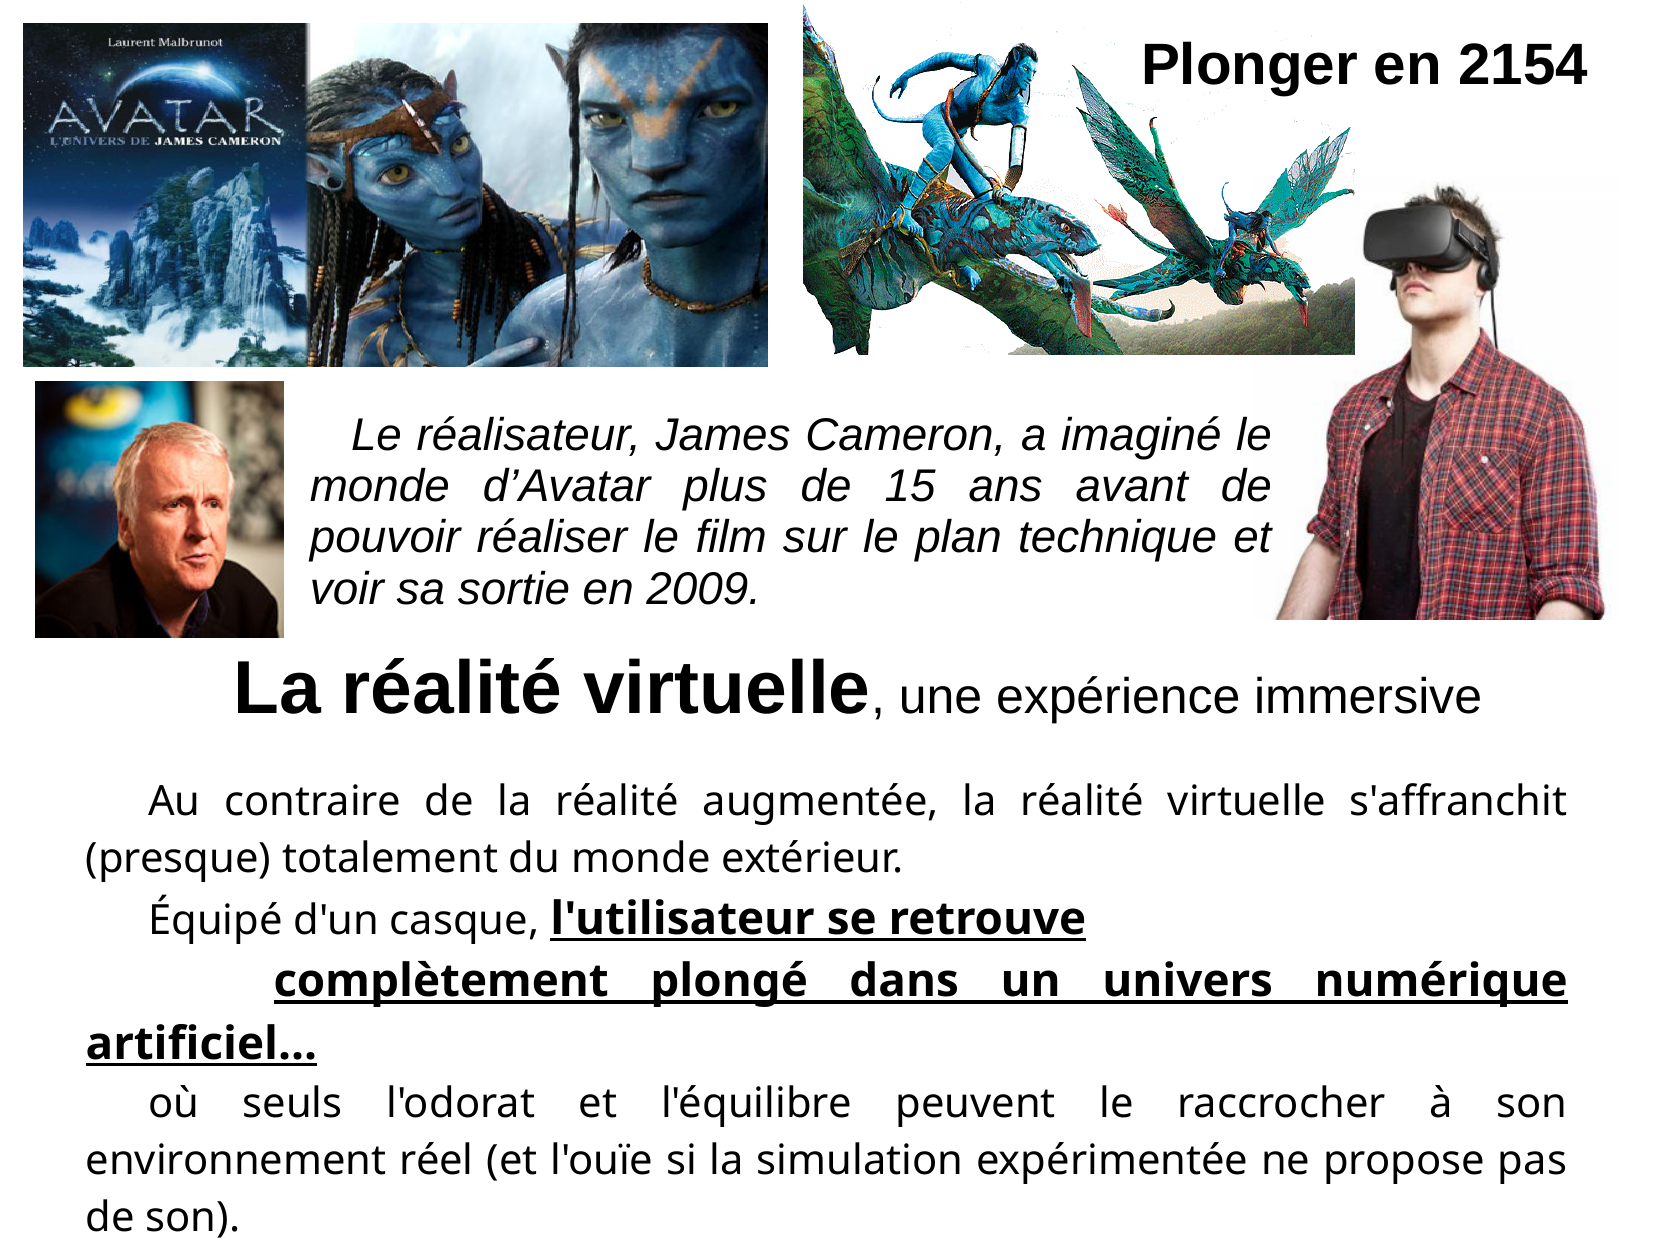

Plonger en 2154
Le réalisateur, James Cameron, a imaginé le monde d’Avatar plus de 15 ans avant de pouvoir réaliser le film sur le plan technique et voir sa sortie en 2009.
La réalité virtuelle, une expérience immersive
Au contraire de la réalité augmentée, la réalité virtuelle s'affranchit (presque) totalement du monde extérieur.
Équipé d'un casque, l'utilisateur se retrouve
 complètement plongé dans un univers numérique artificiel...
où seuls l'odorat et l'équilibre peuvent le raccrocher à son environnement réel (et l'ouïe si la simulation expérimentée ne propose pas de son).